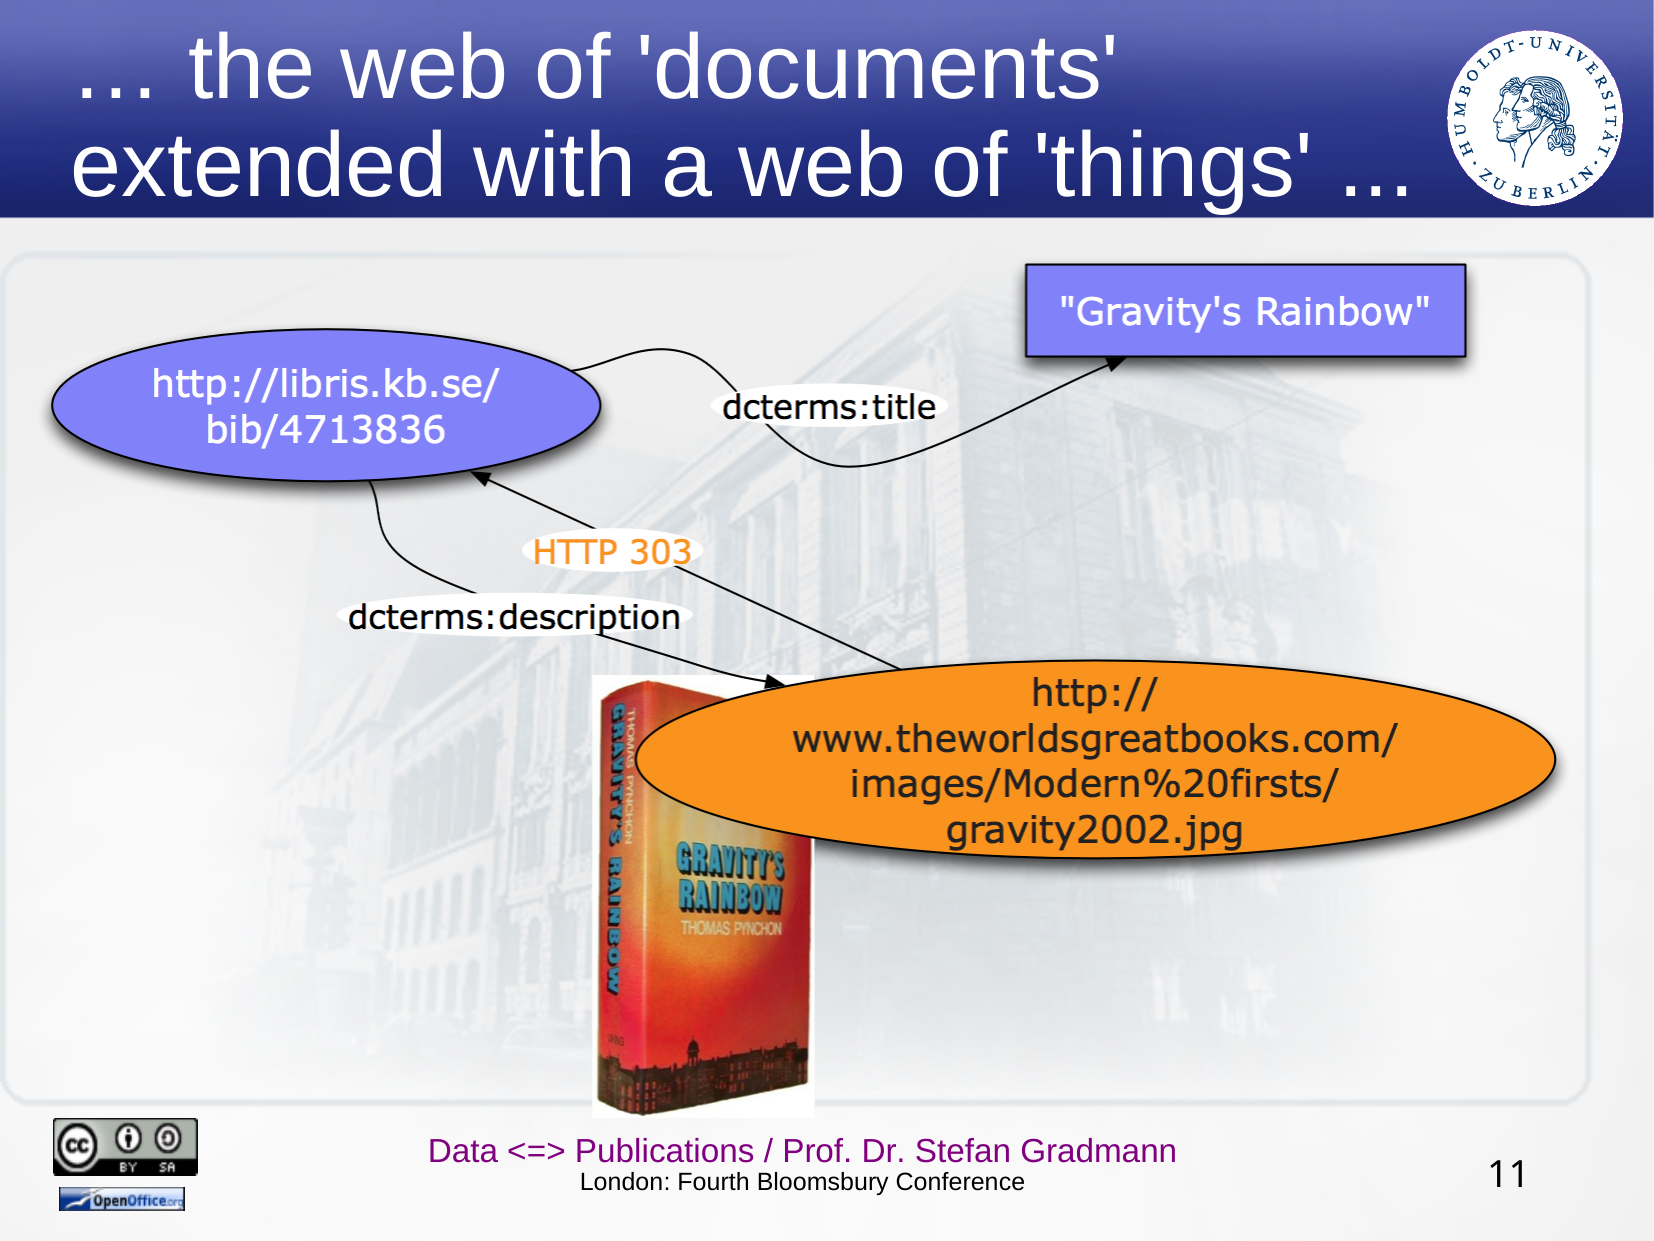

# … the web of 'documents' extended with a web of 'things' ...
Data <=> Publications / Prof. Dr. Stefan Gradmann